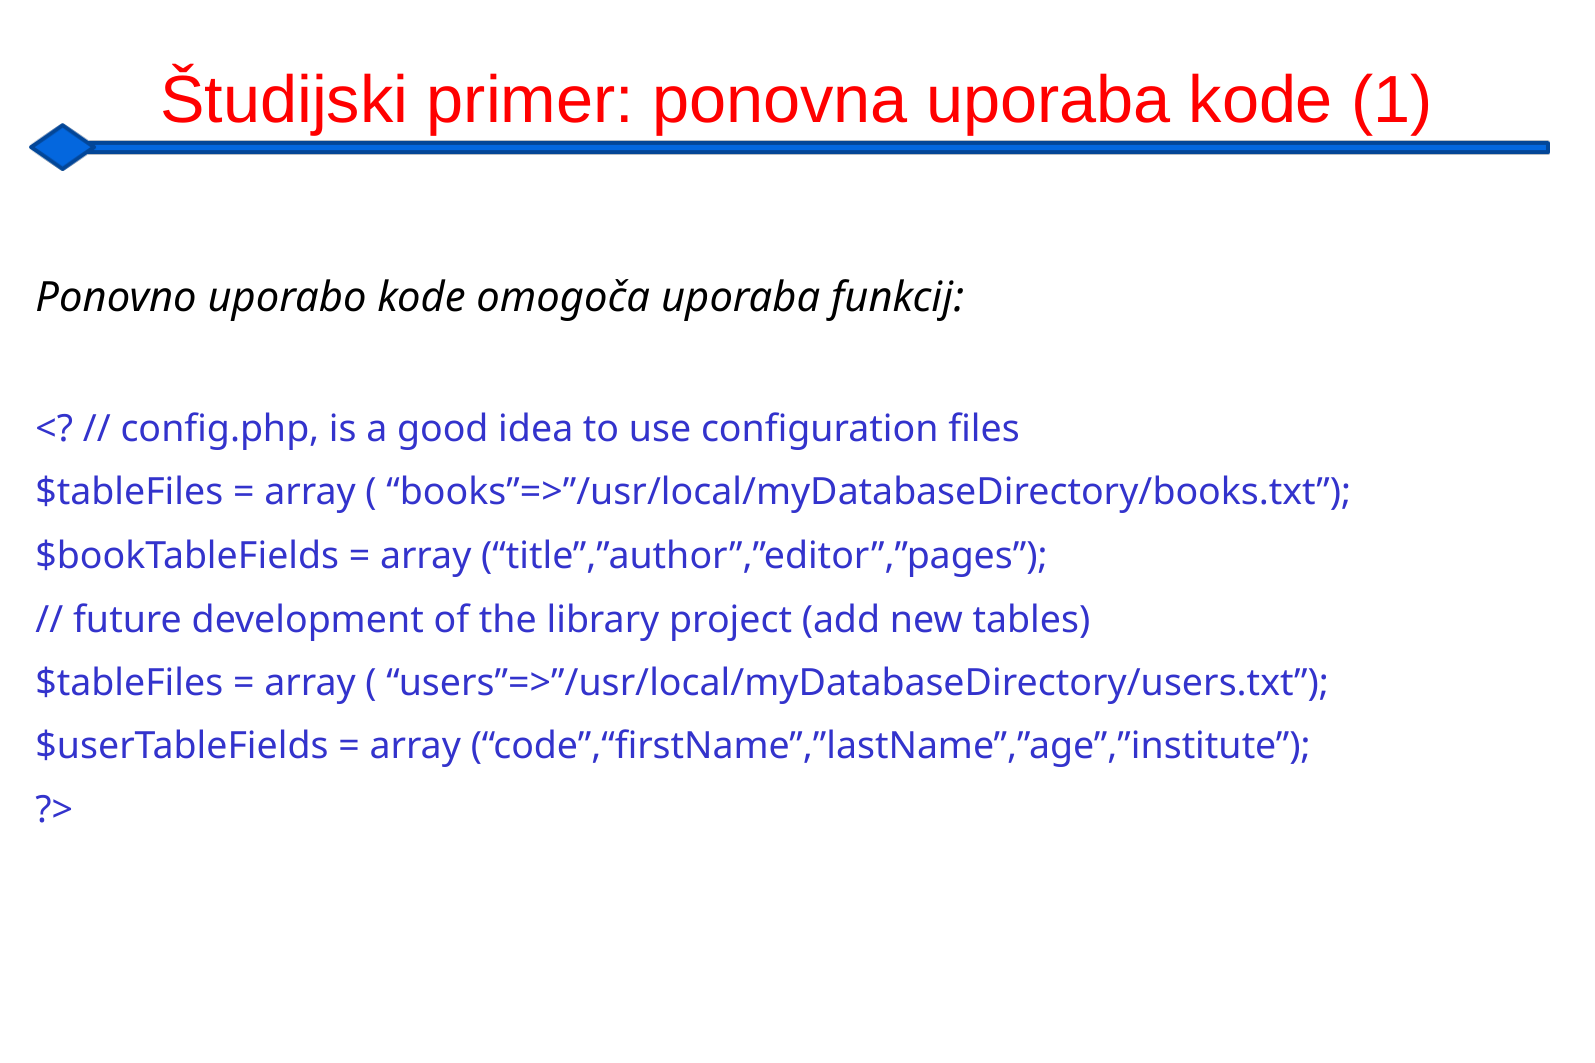

# Študijski primer: ponovna uporaba kode (1)
Ponovno uporabo kode omogoča uporaba funkcij:
<? // config.php, is a good idea to use configuration files
$tableFiles = array ( “books”=>”/usr/local/myDatabaseDirectory/books.txt”);
$bookTableFields = array (“title”,”author”,”editor”,”pages”);
// future development of the library project (add new tables)
$tableFiles = array ( “users”=>”/usr/local/myDatabaseDirectory/users.txt”);
$userTableFields = array (“code”,“firstName”,”lastName”,”age”,”institute”);
?>